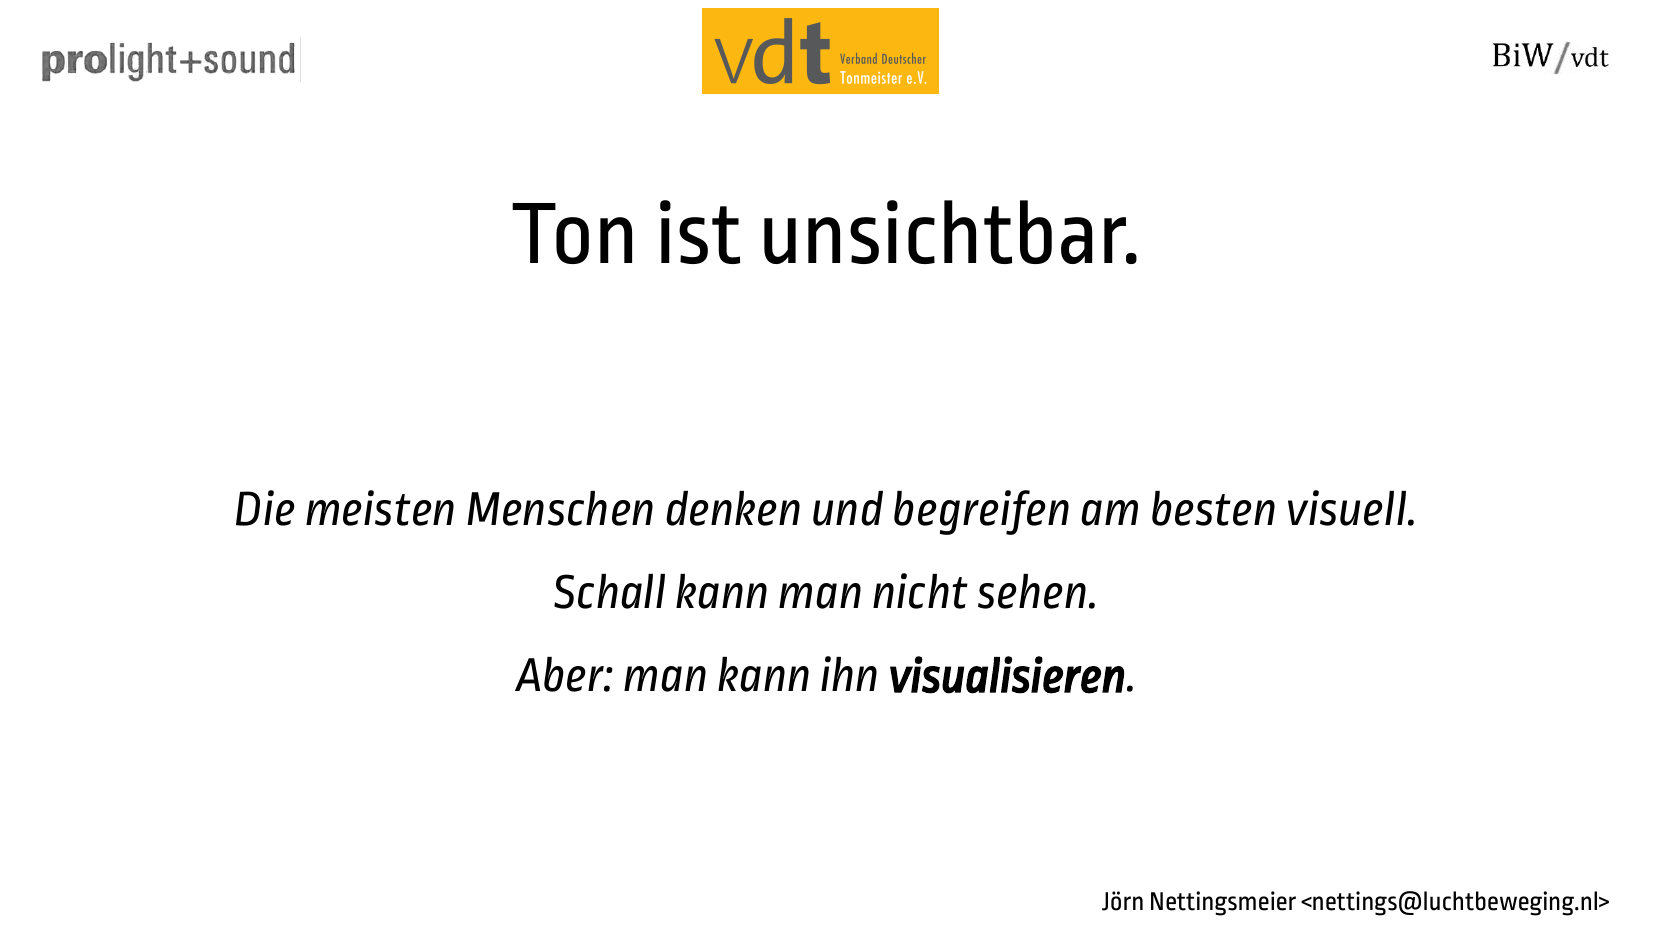

# Ton ist unsichtbar.
Die meisten Menschen denken und begreifen am besten visuell.
Schall kann man nicht sehen.
Aber: man kann ihn visualisieren.